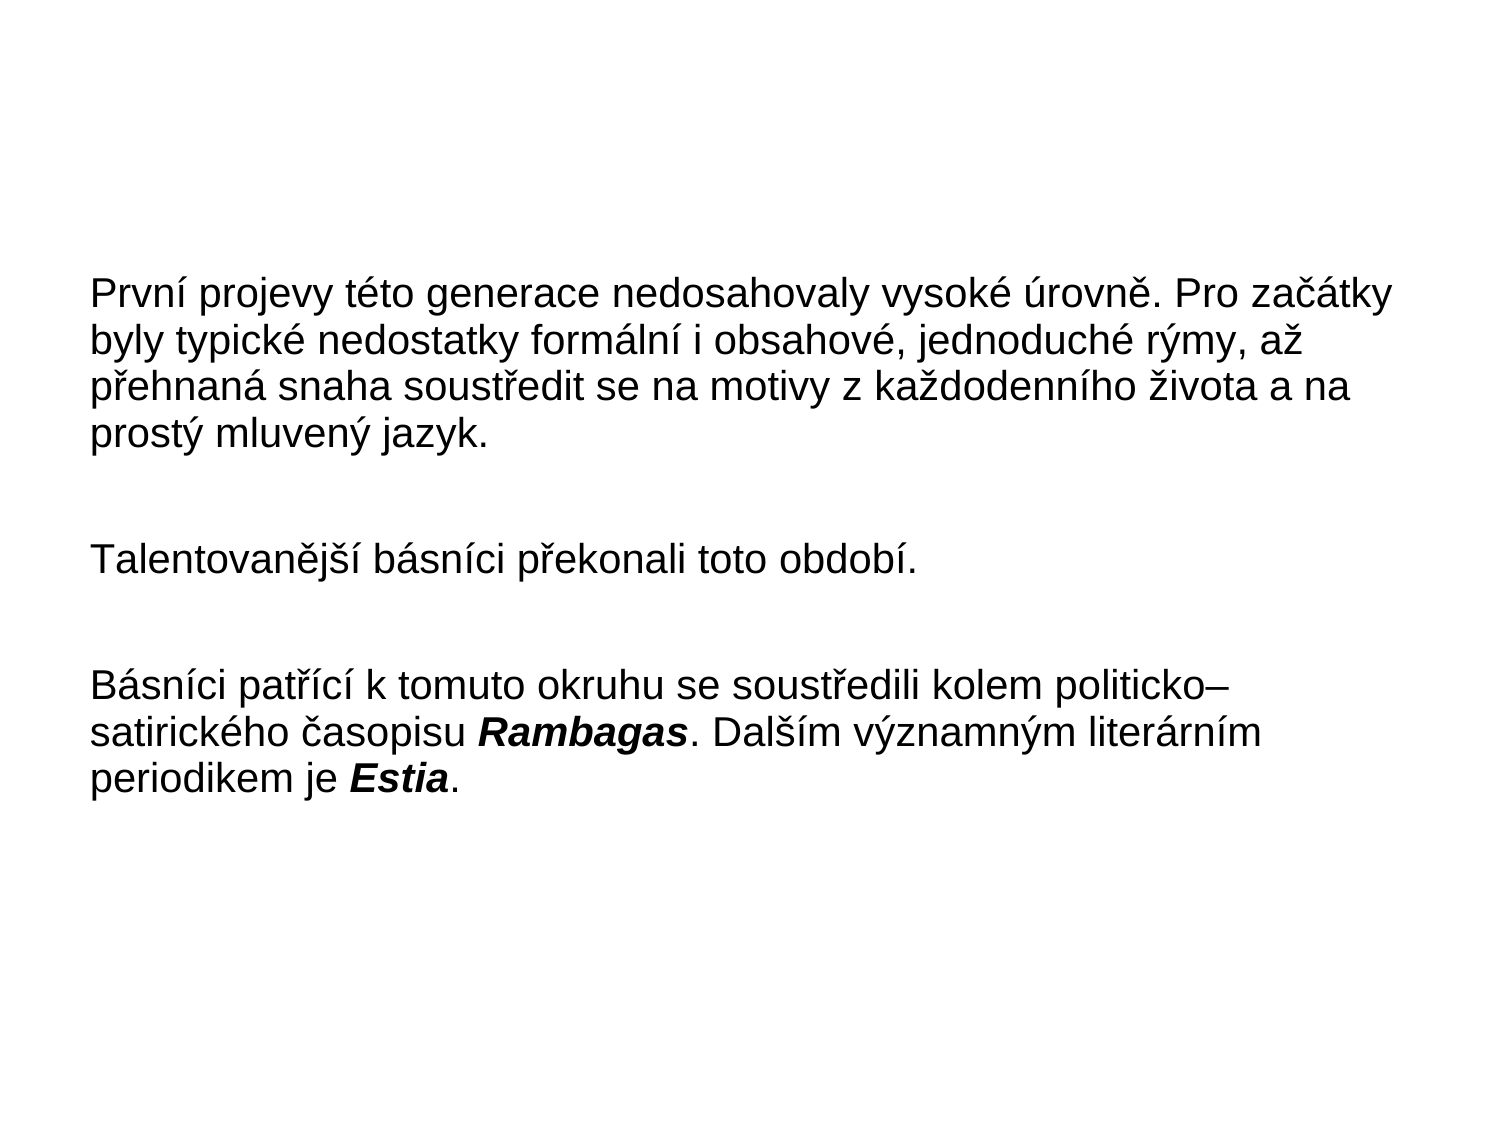

#
První projevy této generace nedosahovaly vysoké úrovně. Pro začátky byly typické nedostatky formální i obsahové, jednoduché rýmy, až přehnaná snaha soustředit se na motivy z každodenního života a na prostý mluvený jazyk.
Talentovanější básníci překonali toto období.
Básníci patřící k tomuto okruhu se soustředili kolem politicko–satirického časopisu Rambagas. Dalším významným literárním periodikem je Estia.